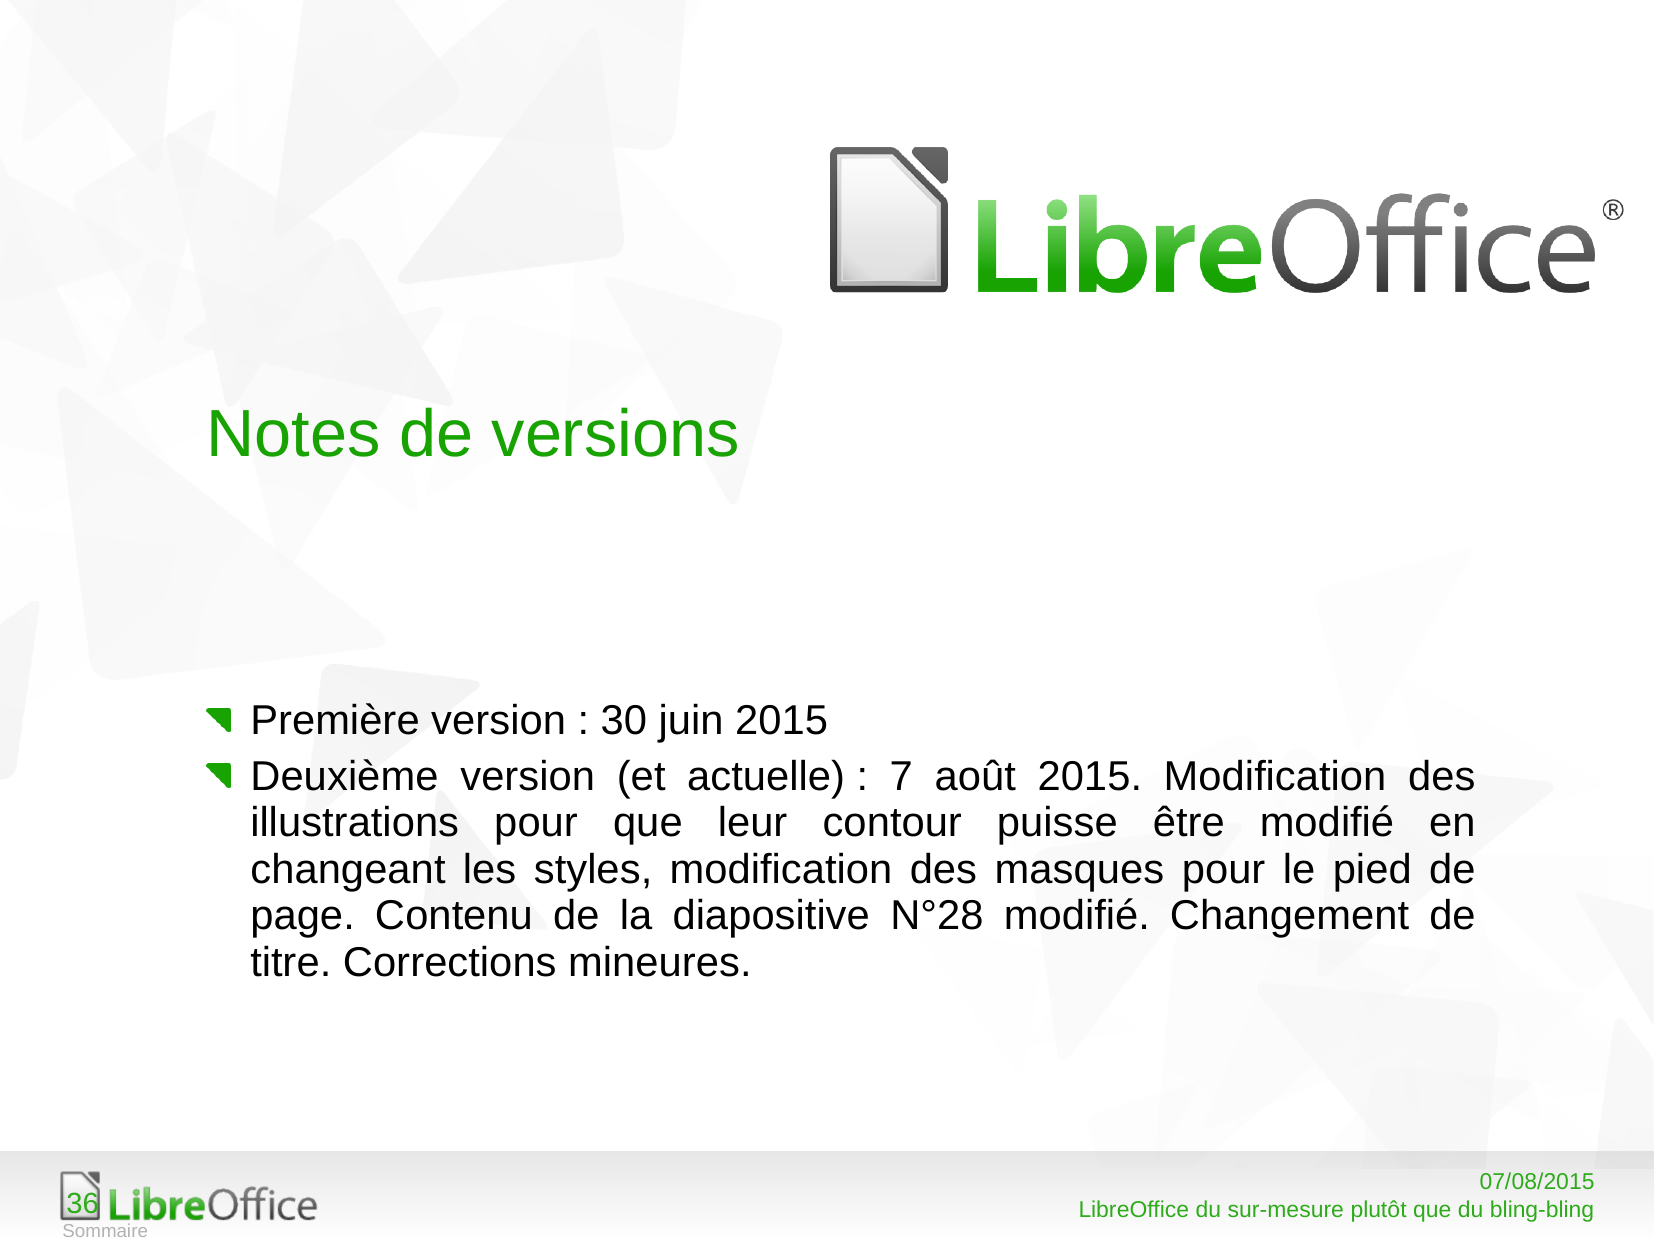

# Notes de versions
Première version : 30 juin 2015
Deuxième version (et actuelle) : 7 août 2015. Modification des illustrations pour que leur contour puisse être modifié en changeant les styles, modification des masques pour le pied de page. Contenu de la diapositive N°28 modifié. Changement de titre. Corrections mineures.
07/08/2015
36
LibreOffice du sur-mesure plutôt que du bling-bling